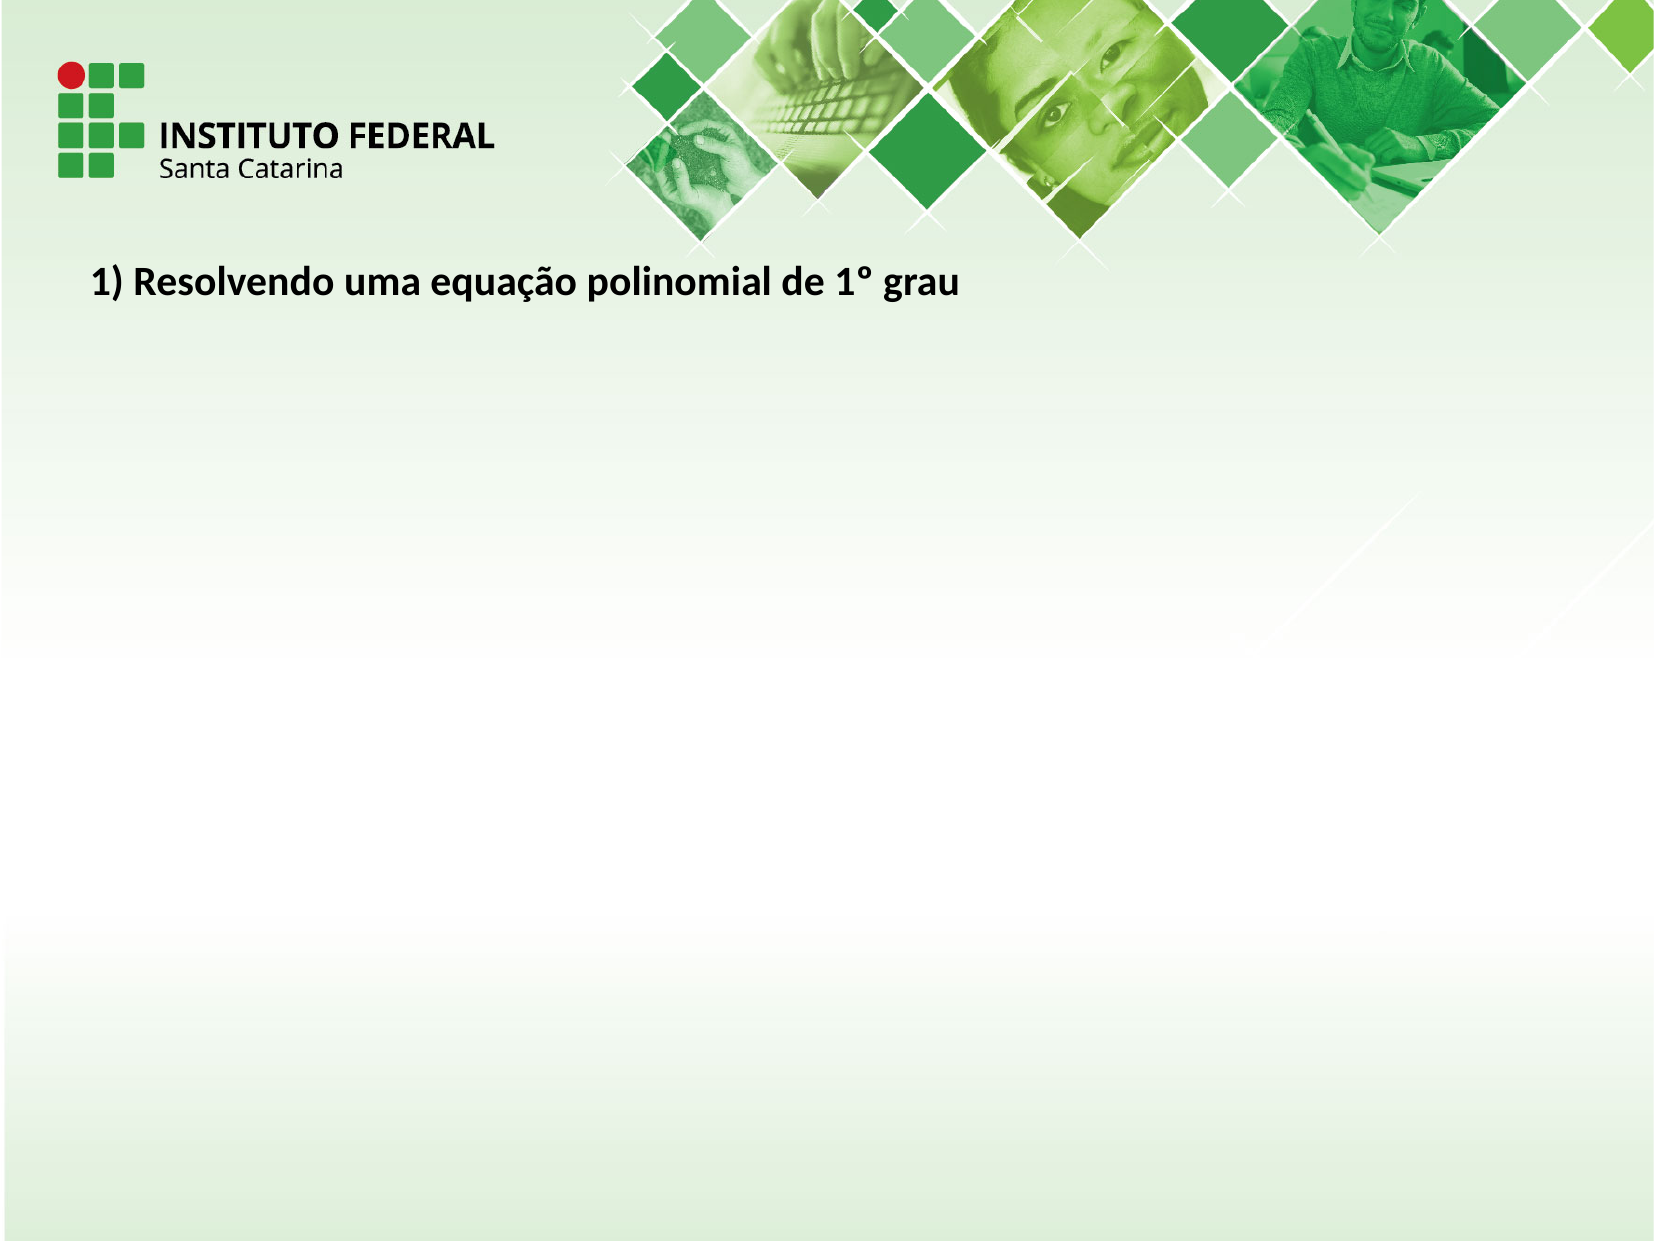

1) Resolvendo uma equação polinomial de 1º grau